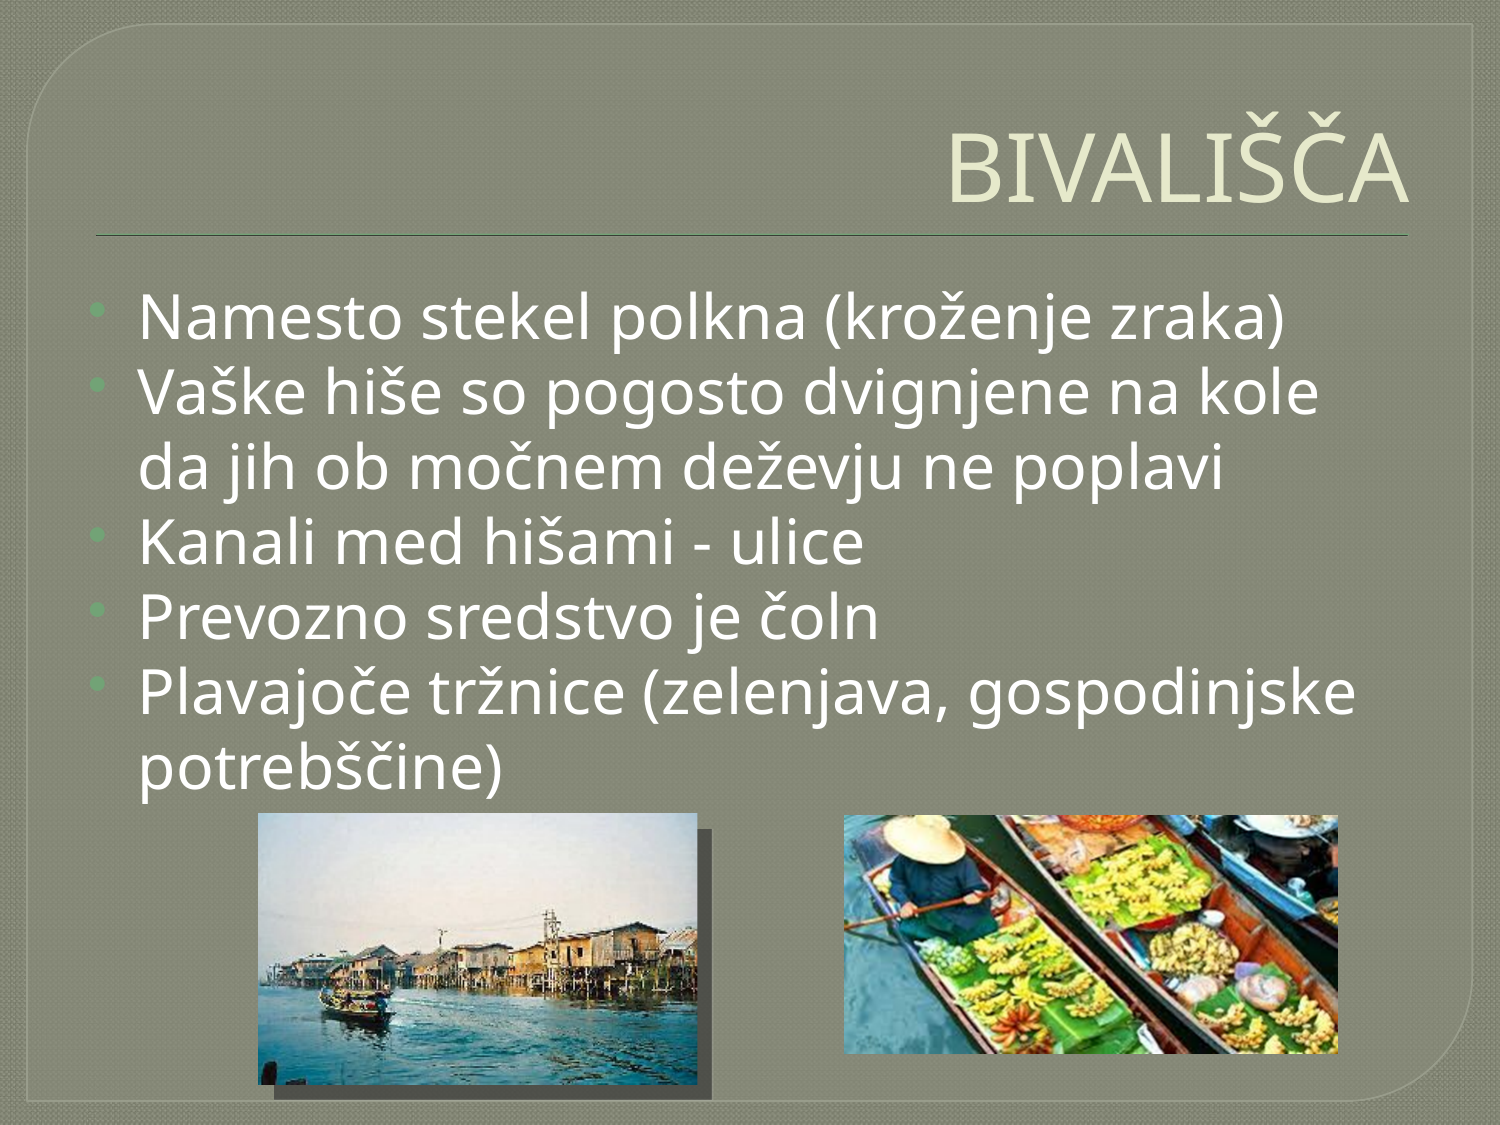

# BIVALIŠČA
Namesto stekel polkna (kroženje zraka)
Vaške hiše so pogosto dvignjene na kole da jih ob močnem deževju ne poplavi
Kanali med hišami - ulice
Prevozno sredstvo je čoln
Plavajoče tržnice (zelenjava, gospodinjske potrebščine)